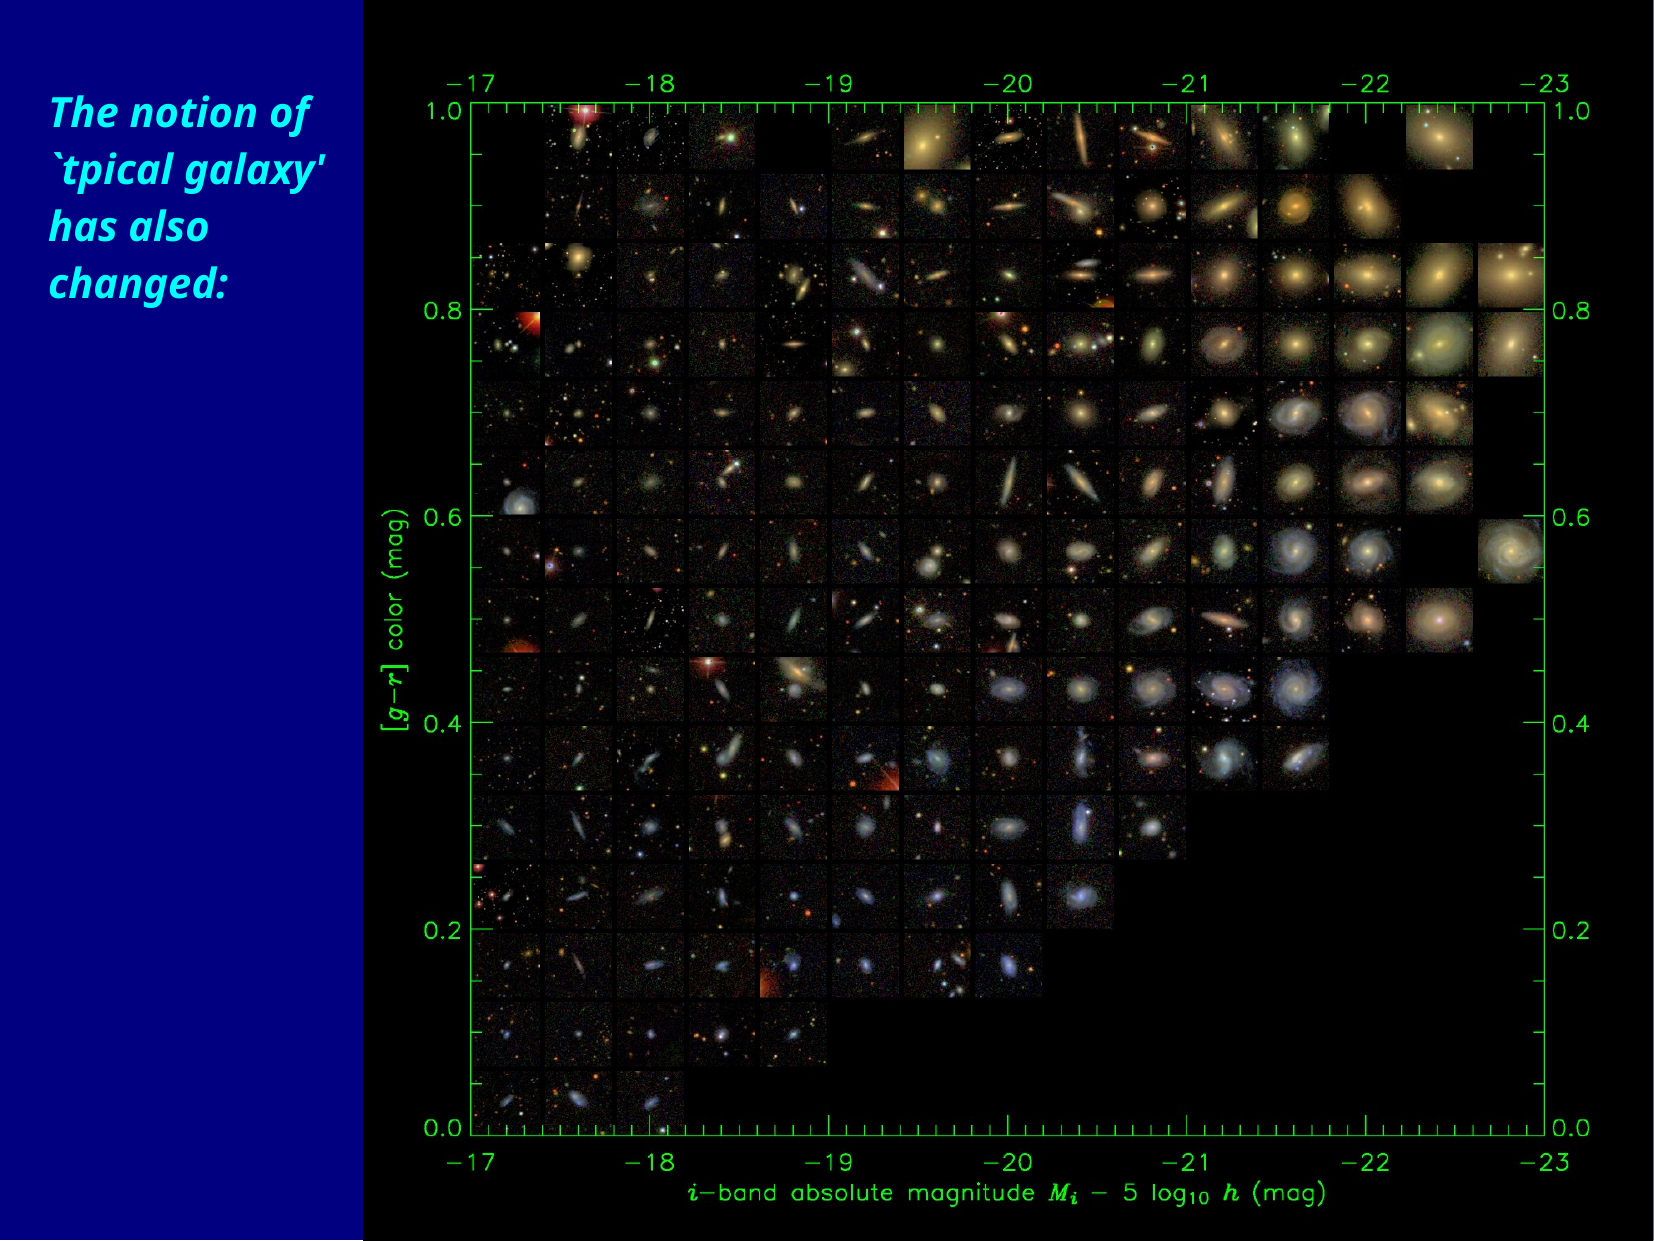

The notion of
`tpical galaxy'
has also
changed: